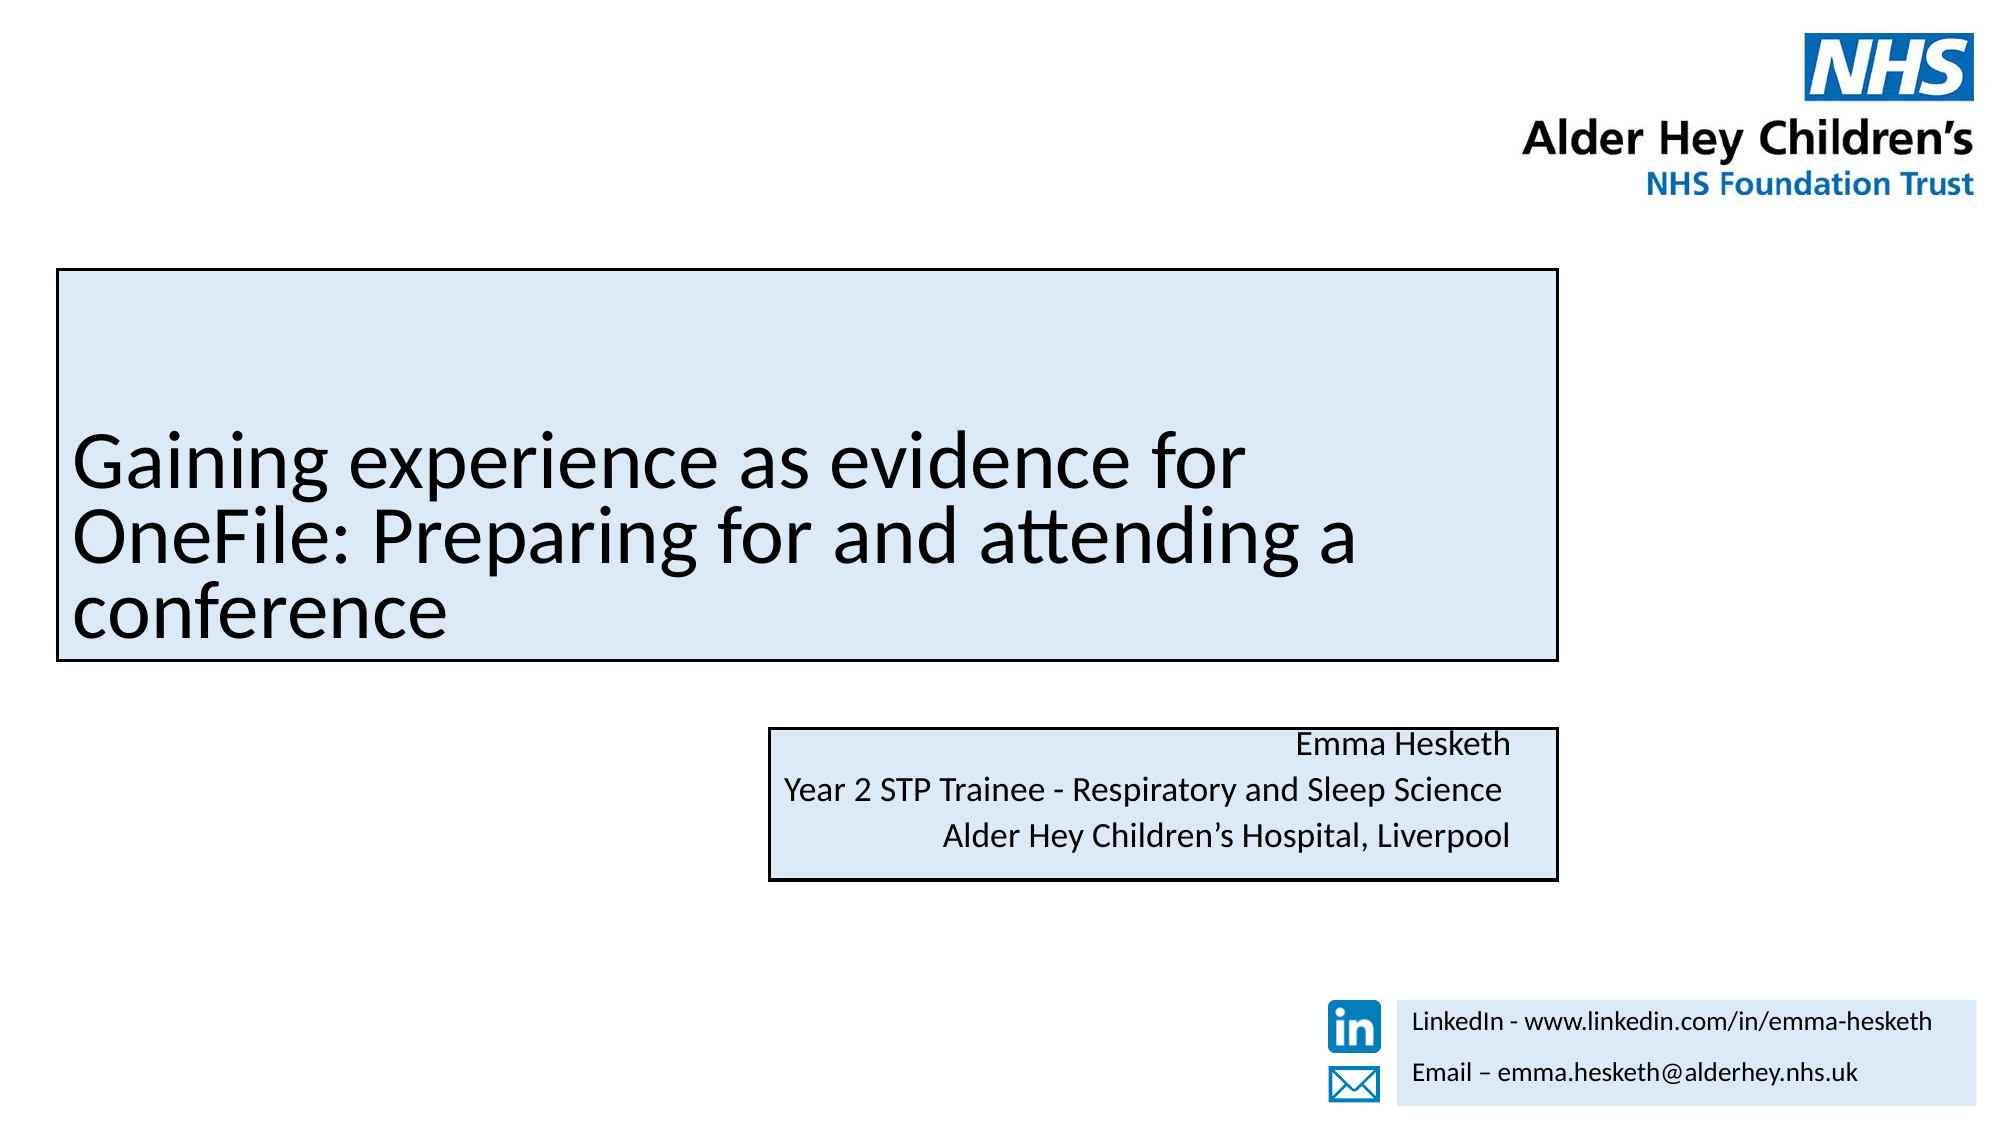

# Gaining experience as evidence for OneFile: Preparing for and attending a conference
Emma Hesketh
Year 2 STP Trainee - Respiratory and Sleep Science
Alder Hey Children’s Hospital, Liverpool
LinkedIn - www.linkedin.com/in/emma-hesketh
Email – emma.hesketh@alderhey.nhs.uk